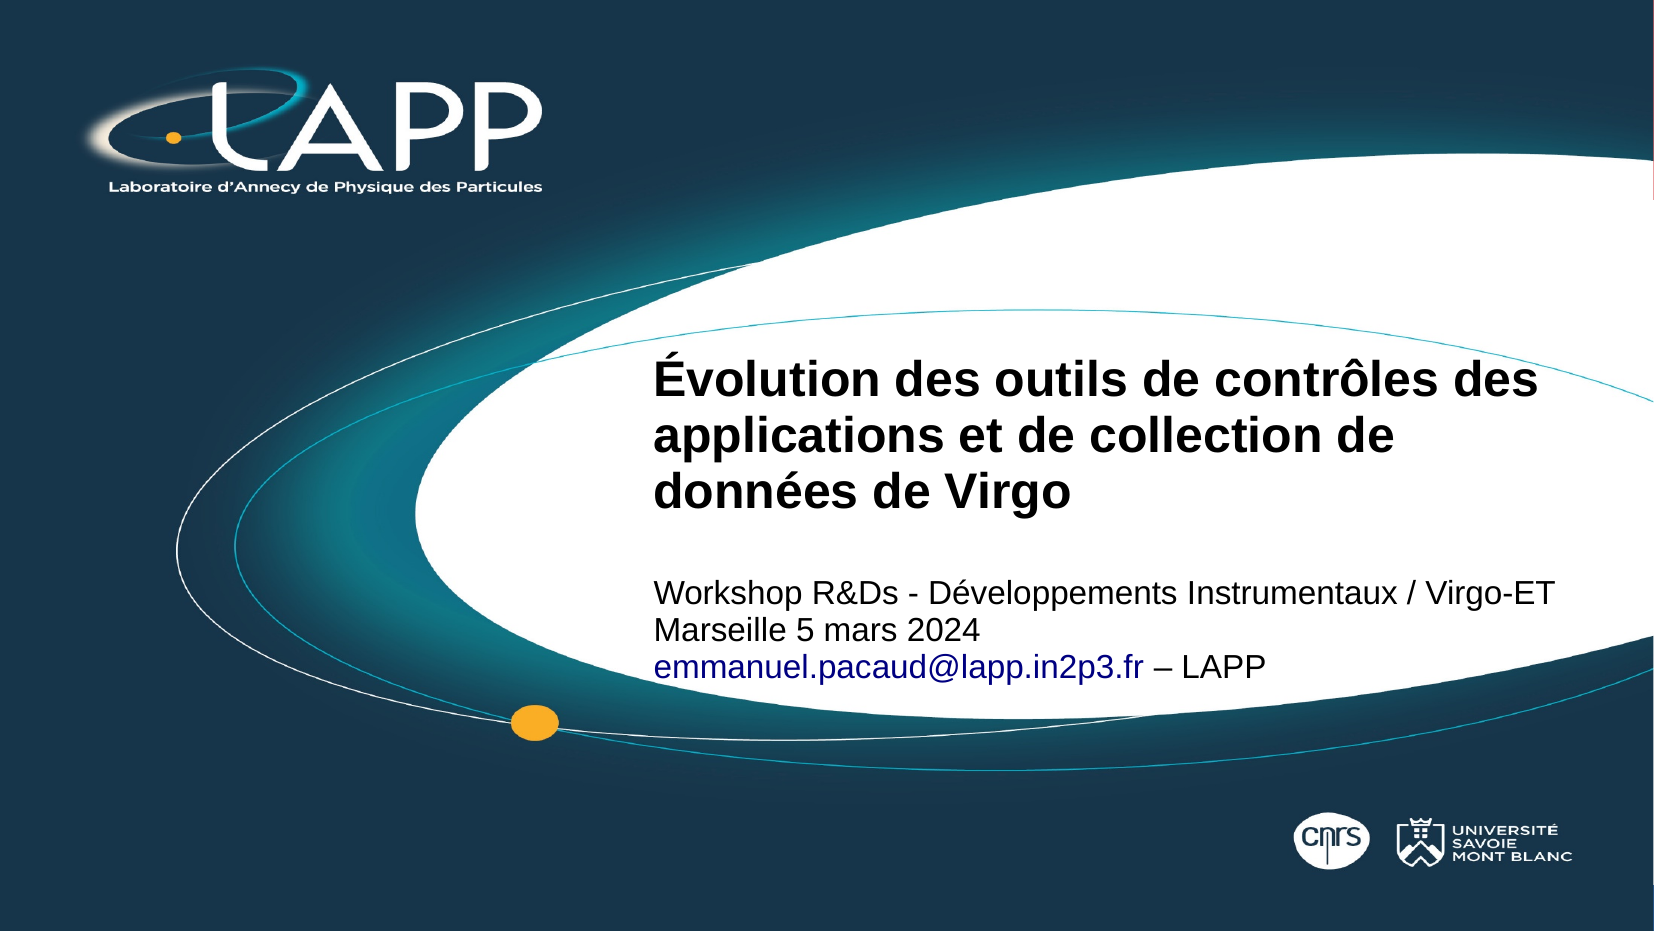

Évolution des outils de contrôles des applications et de collection de données de Virgo
Workshop R&Ds - Développements Instrumentaux / Virgo-ET
Marseille 5 mars 2024
emmanuel.pacaud@lapp.in2p3.fr – LAPP
Évolution des outils de contrôles des applications et de collection de données de Virgo